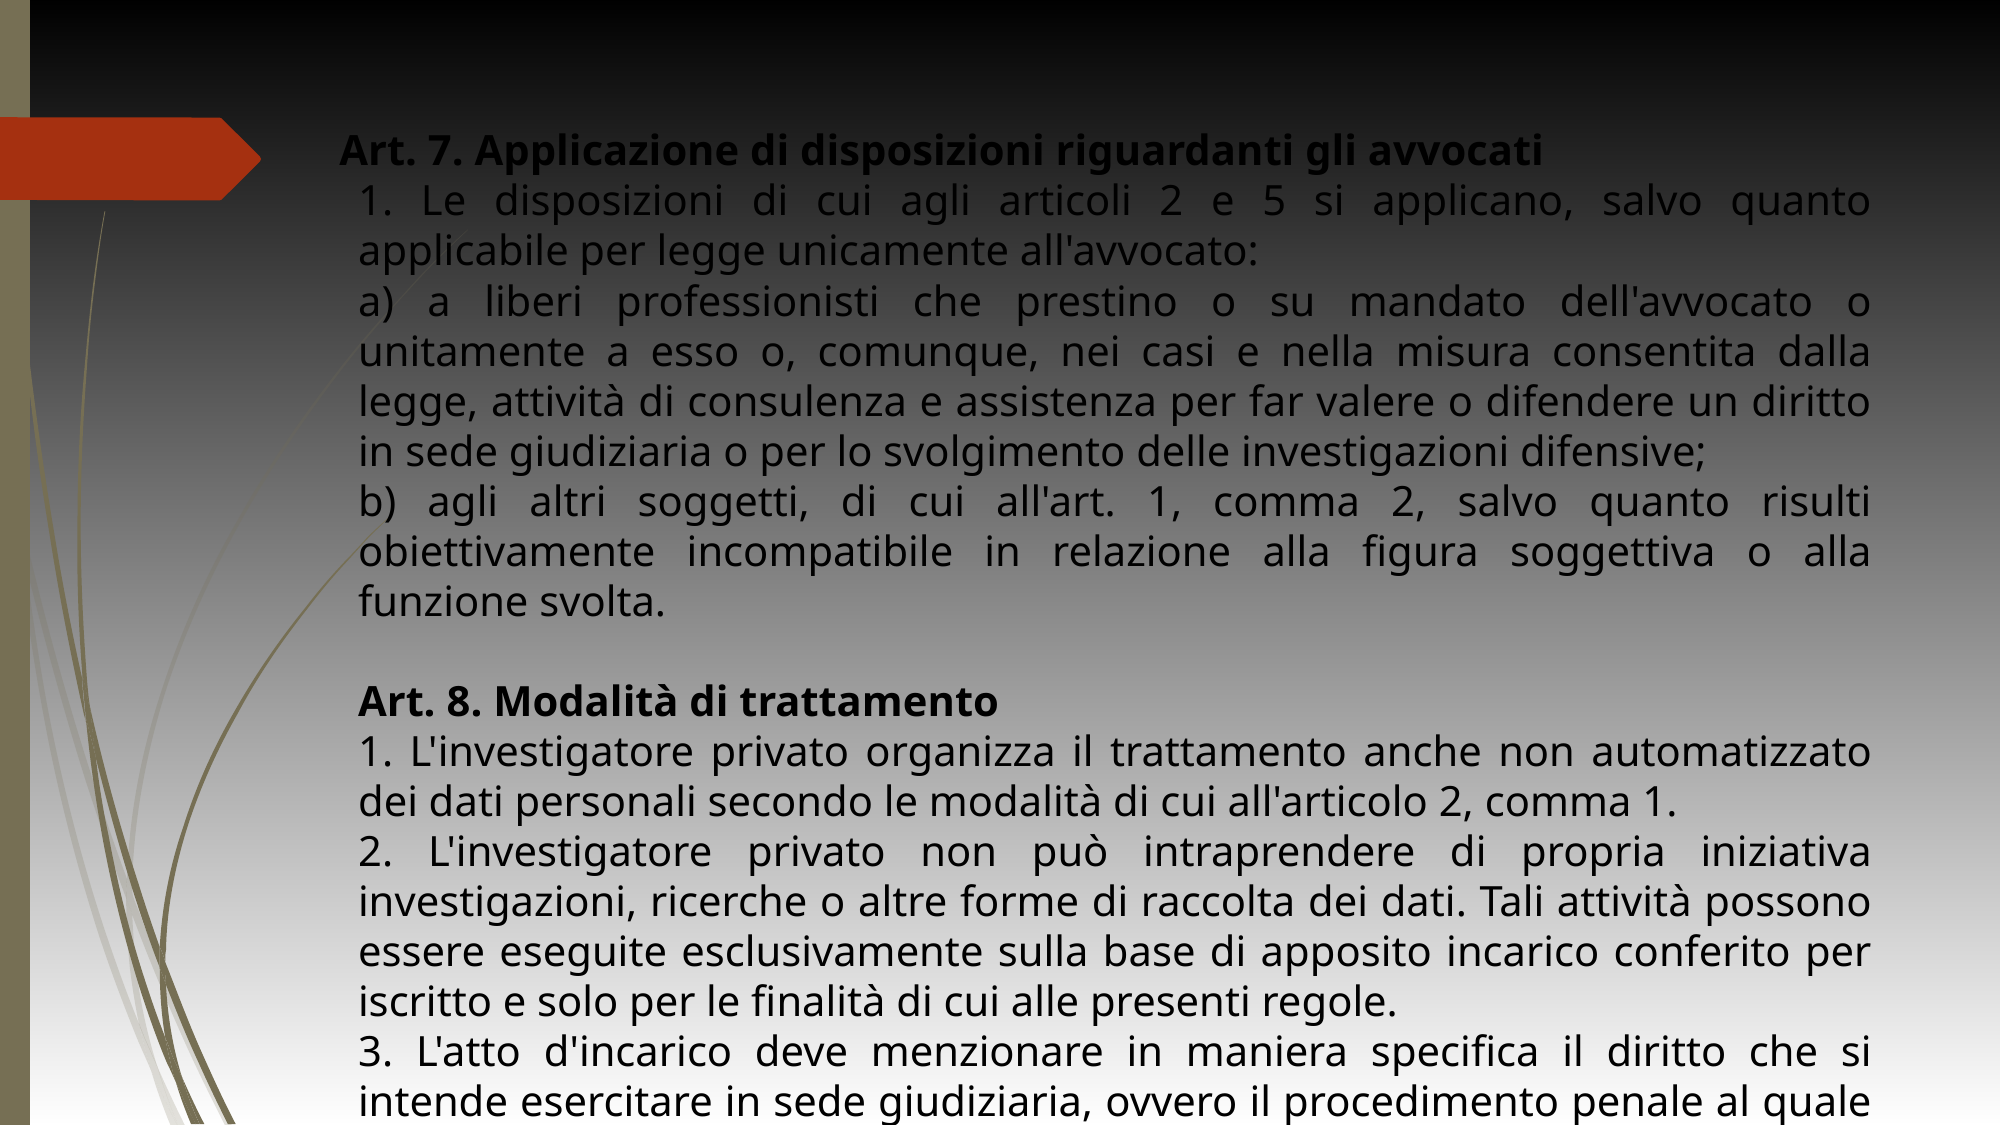

# Art. 7. Applicazione di disposizioni riguardanti gli avvocati
1. Le disposizioni di cui agli articoli 2 e 5 si applicano, salvo quanto applicabile per legge unicamente all'avvocato:
a) a liberi professionisti che prestino o su mandato dell'avvocato o unitamente a esso o, comunque, nei casi e nella misura consentita dalla legge, attività di consulenza e assistenza per far valere o difendere un diritto in sede giudiziaria o per lo svolgimento delle investigazioni difensive;
b) agli altri soggetti, di cui all'art. 1, comma 2, salvo quanto risulti obiettivamente incompatibile in relazione alla figura soggettiva o alla funzione svolta.
Art. 8. Modalità di trattamento
1. L'investigatore privato organizza il trattamento anche non automatizzato dei dati personali secondo le modalità di cui all'articolo 2, comma 1.
2. L'investigatore privato non può intraprendere di propria iniziativa investigazioni, ricerche o altre forme di raccolta dei dati. Tali attività possono essere eseguite esclusivamente sulla base di apposito incarico conferito per iscritto e solo per le finalità di cui alle presenti regole.
3. L'atto d'incarico deve menzionare in maniera specifica il diritto che si intende esercitare in sede giudiziaria, ovvero il procedimento penale al quale l'investigazione è collegata, nonché i principali elementi di fatto che giustificano l'investigazione e il termine ragionevole entro cui questa deve essere conclusa.
4. L'investigatore privato deve eseguire personalmente l'incarico ricevuto e può avvalersi solo di altri investigatori privati indicati nominativamente all'atto del conferimento dell'incarico, oppure successivamente in calce a esso qualora tale possibilità sia stata prevista nell'atto di incarico. Restano ferme le prescrizioni predisposte ai sensi dell’art. 2-septies del d.lgs. n. 196/2003 e art. 21 del d.lgs. n. 101/2018 relative al trattamento delle particolari categorie di dati personali di cui all’art. 9, par. 1, del Regolamento (UE) 2016/679.
5. Nel caso in cui si avvalga di persone autorizzate al trattamento dei dati per suo conto, l'investigatore privato rende specifiche istruzioni in ordine alle modalità da osservare e vigila, con cadenza almeno settimanale, sulla puntuale osservanza delle norme di legge e delle istruzioni impartite. Tali soggetti possono avere accesso ai soli dati strettamente pertinenti alla collaborazione a essi richiesta.
6. Il difensore o il soggetto che ha conferito l'incarico devono essere informati periodicamente dell'andamento dell'investigazione, anche al fine di permettere loro una valutazione tempestiva circa le determinazioni da adottare riguardo all'esercizio del diritto in sede giudiziaria o al diritto alla prova.